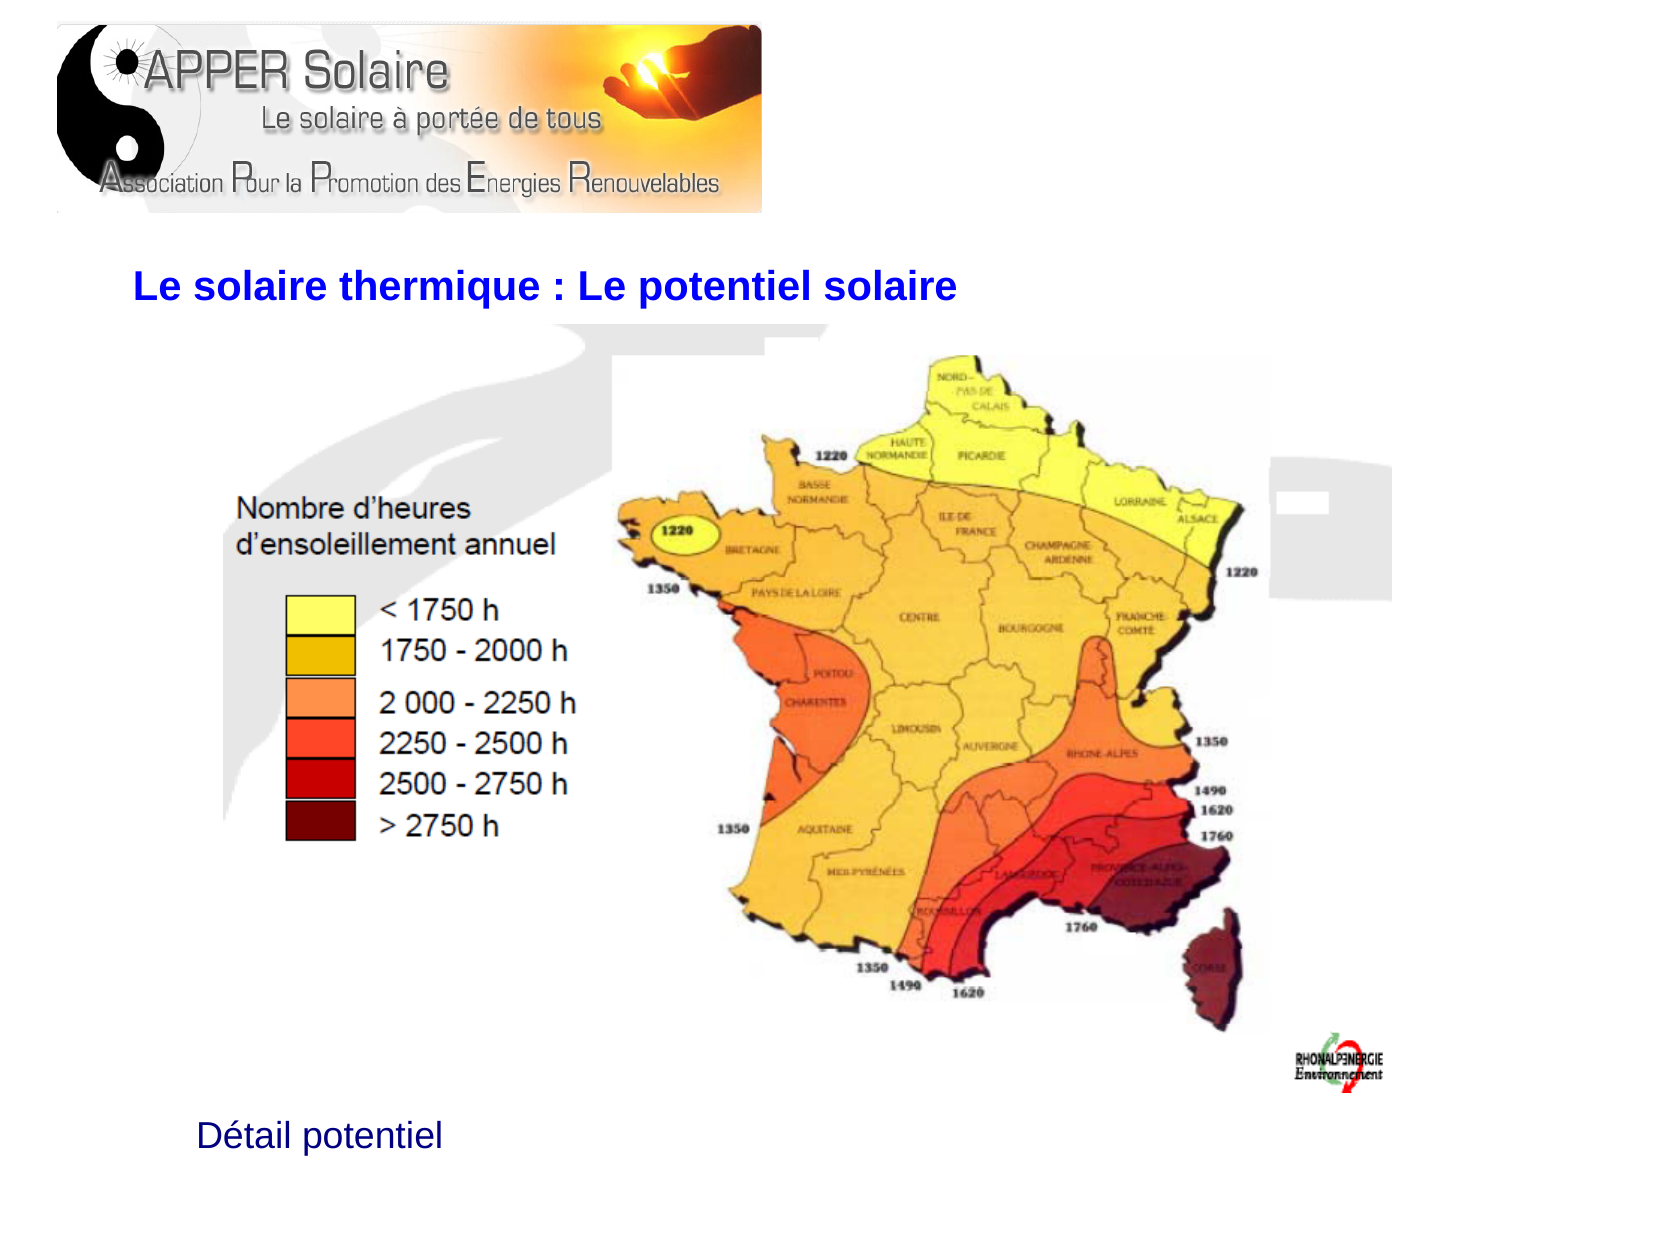

#
Le solaire thermique : Le potentiel solaire
Détail potentiel